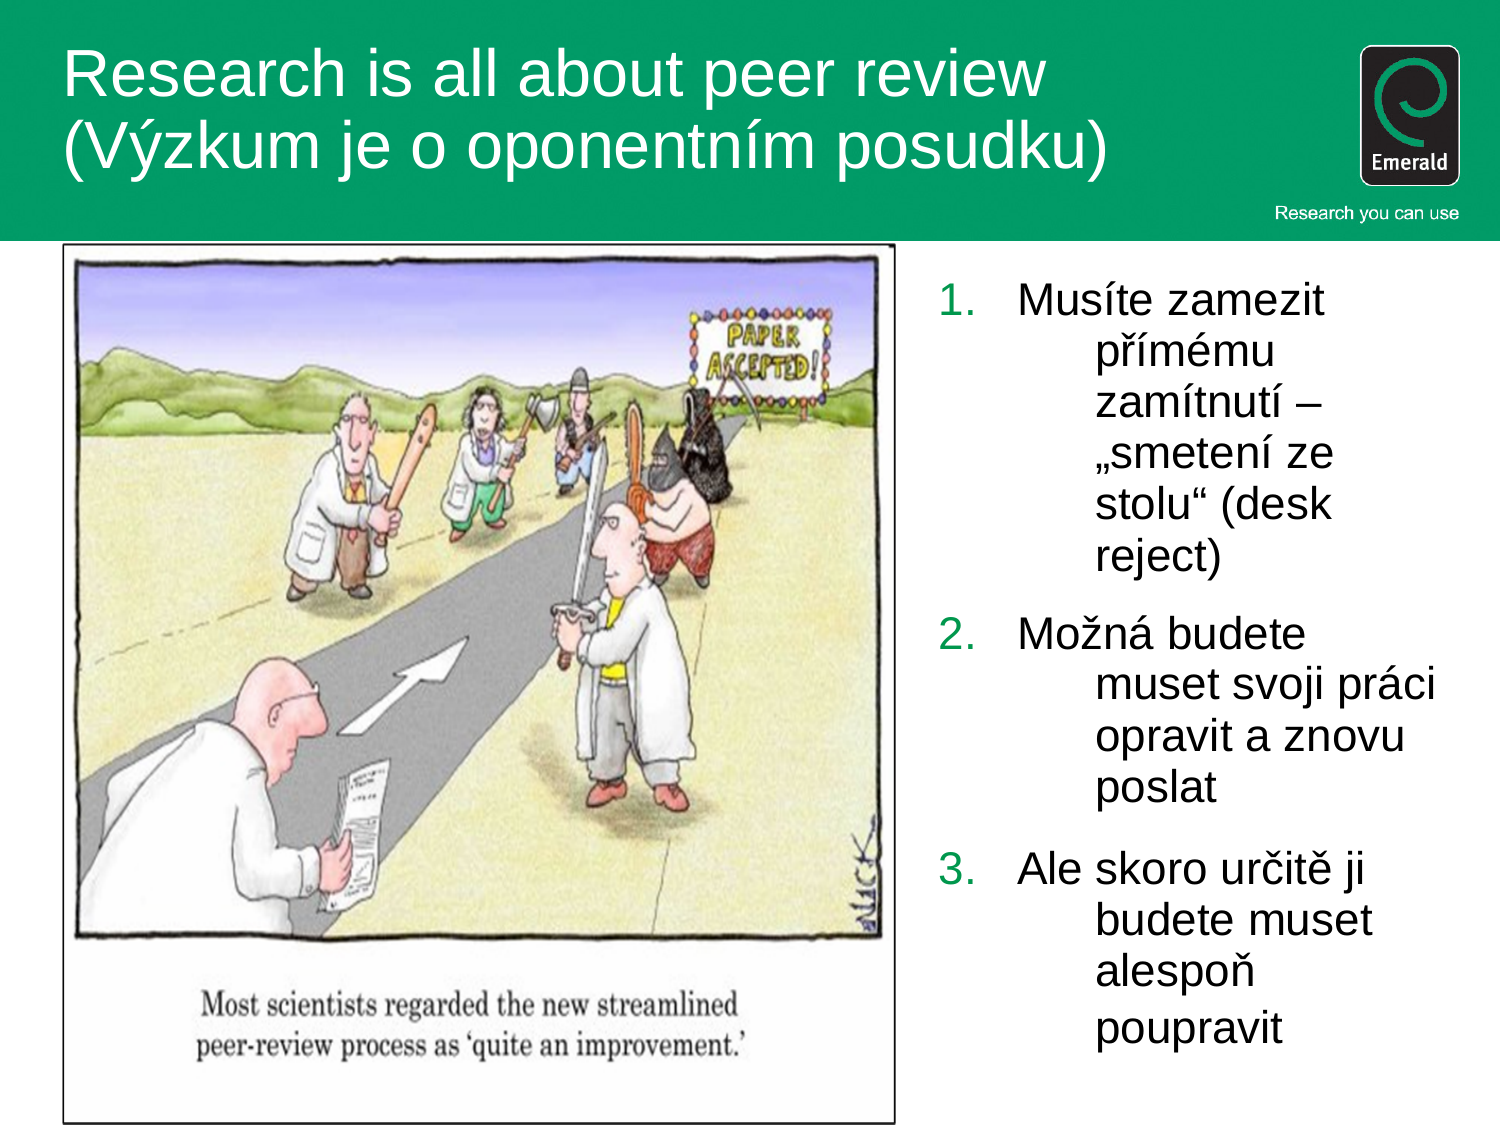

Research is all about peer review
(Výzkum je o oponentním posudku)
# Musíte zamezit přímému zamítnutí – „smetení ze stolu“ (desk reject)
Možná budete muset svoji práci opravit a znovu poslat
Ale skoro určitě ji budete muset alespoň poupravit